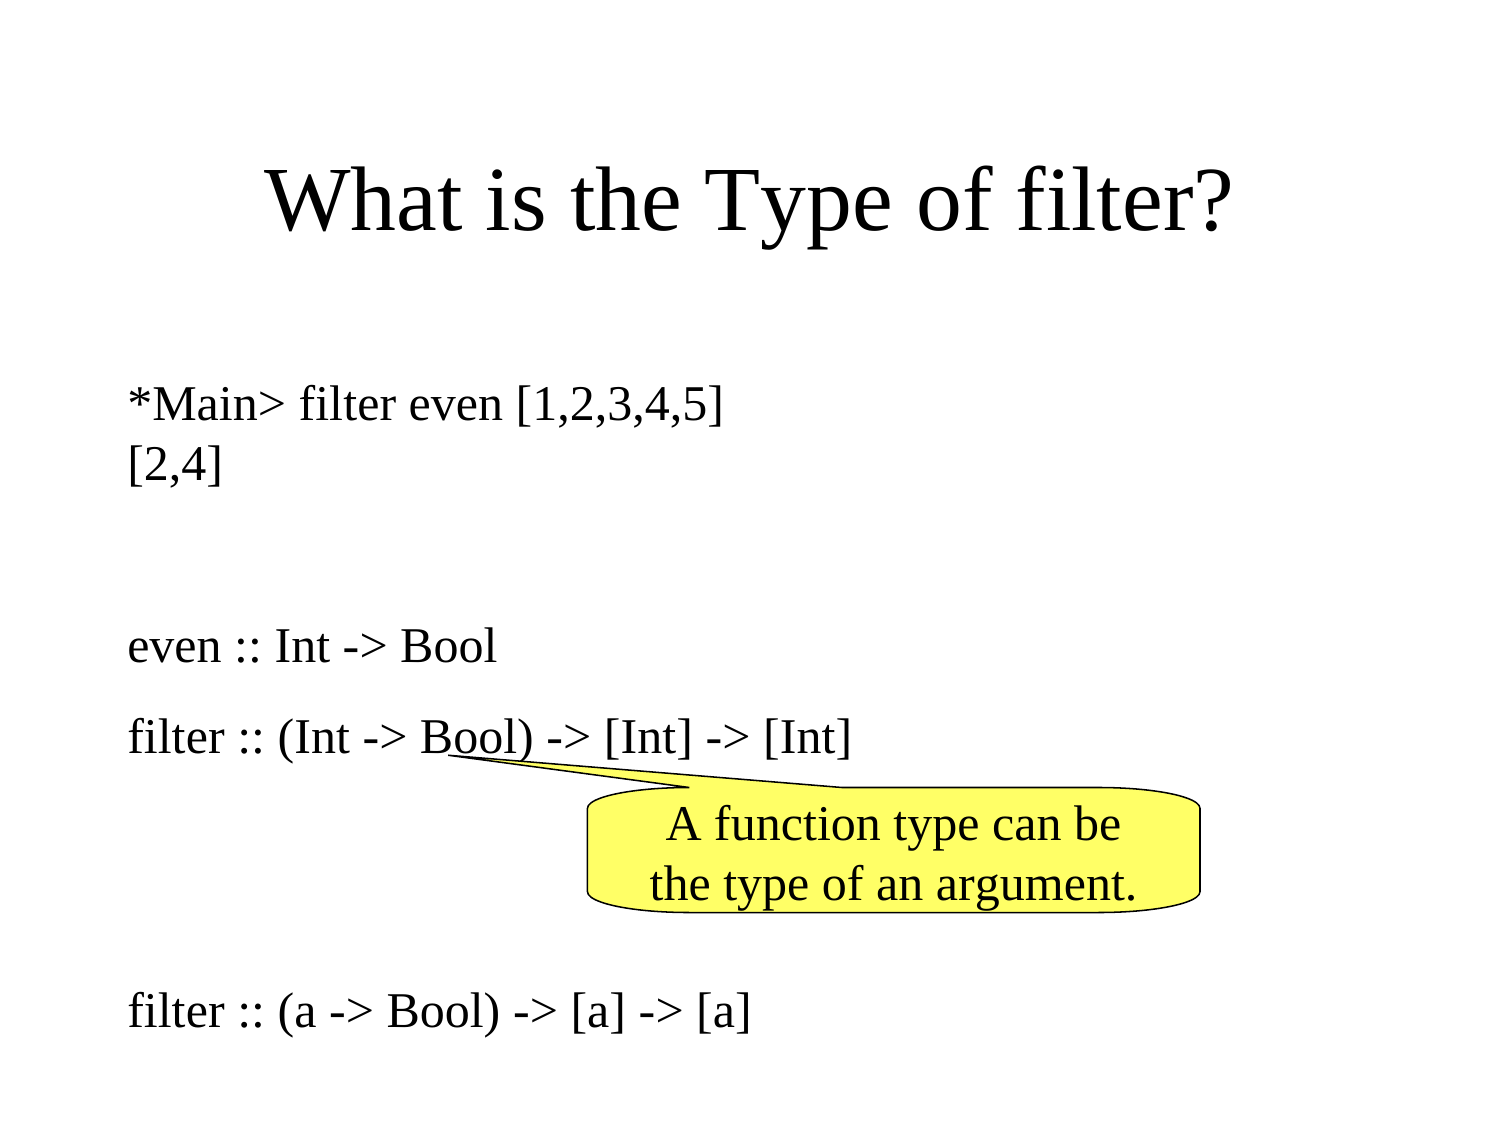

# What is the Type of filter?
*Main> filter even [1,2,3,4,5]
[2,4]
even :: Int -> Bool
filter :: (Int -> Bool) -> [Int] -> [Int]
filter :: (a -> Bool) -> [a] -> [a]
A function type can be
the type of an argument.